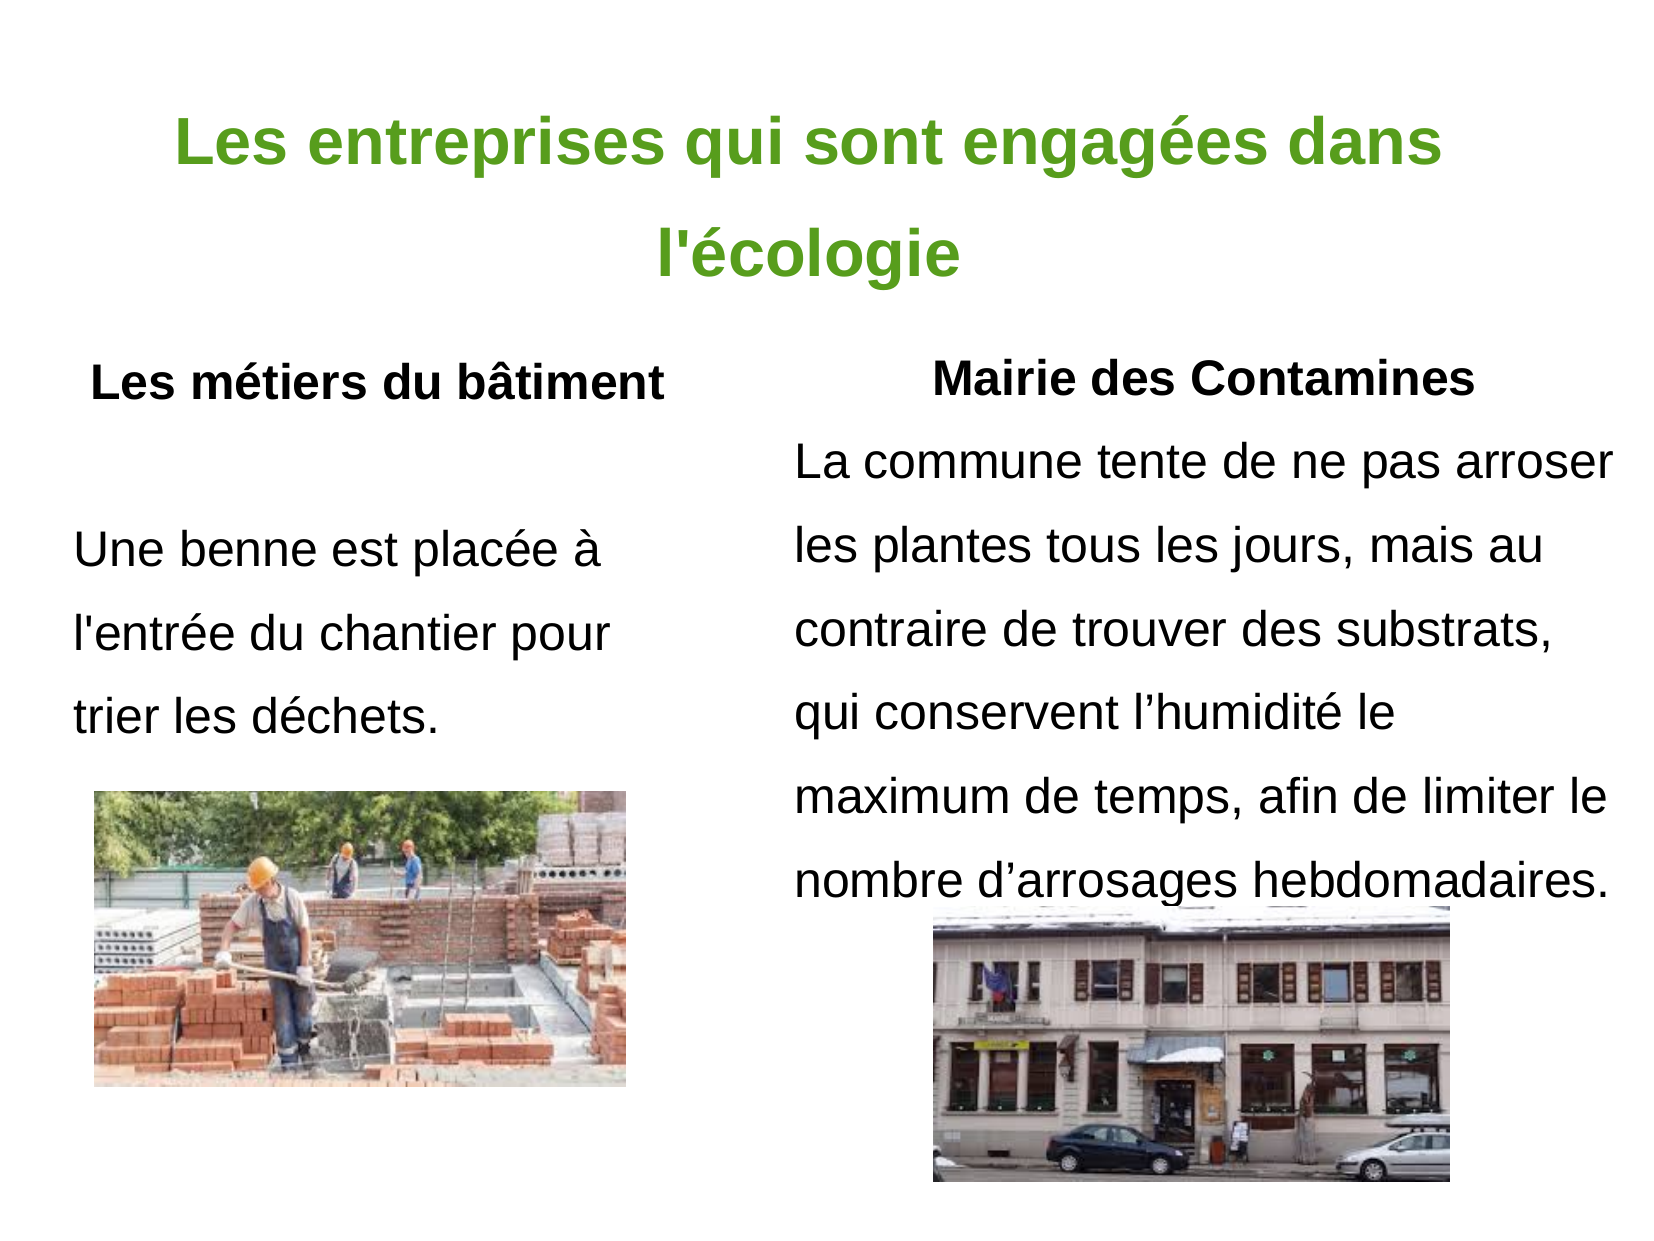

Les entreprises qui sont engagées dans l'écologie
Mairie des Contamines
La commune tente de ne pas arroser les plantes tous les jours, mais au contraire de trouver des substrats, qui conservent l’humidité le maximum de temps, afin de limiter le nombre d’arrosages hebdomadaires.
Les métiers du bâtiment
Une benne est placée à l'entrée du chantier pour trier les déchets.